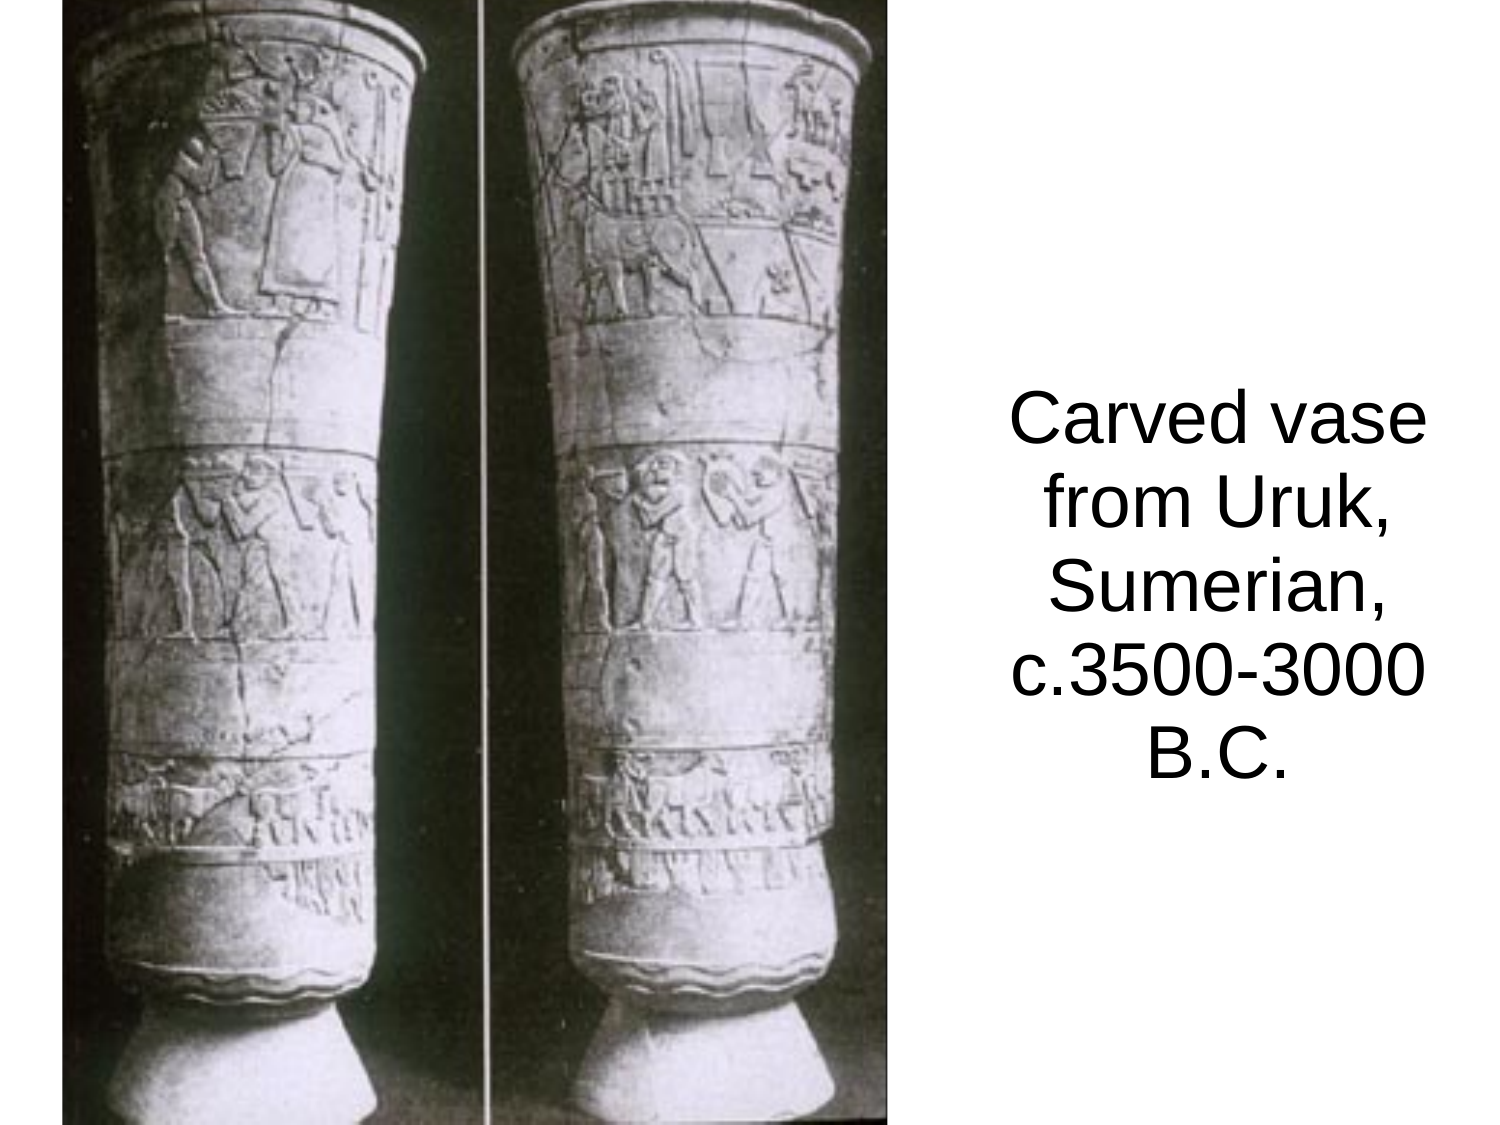

# Carved vase from Uruk, Sumerian, c.3500-3000 B.C.